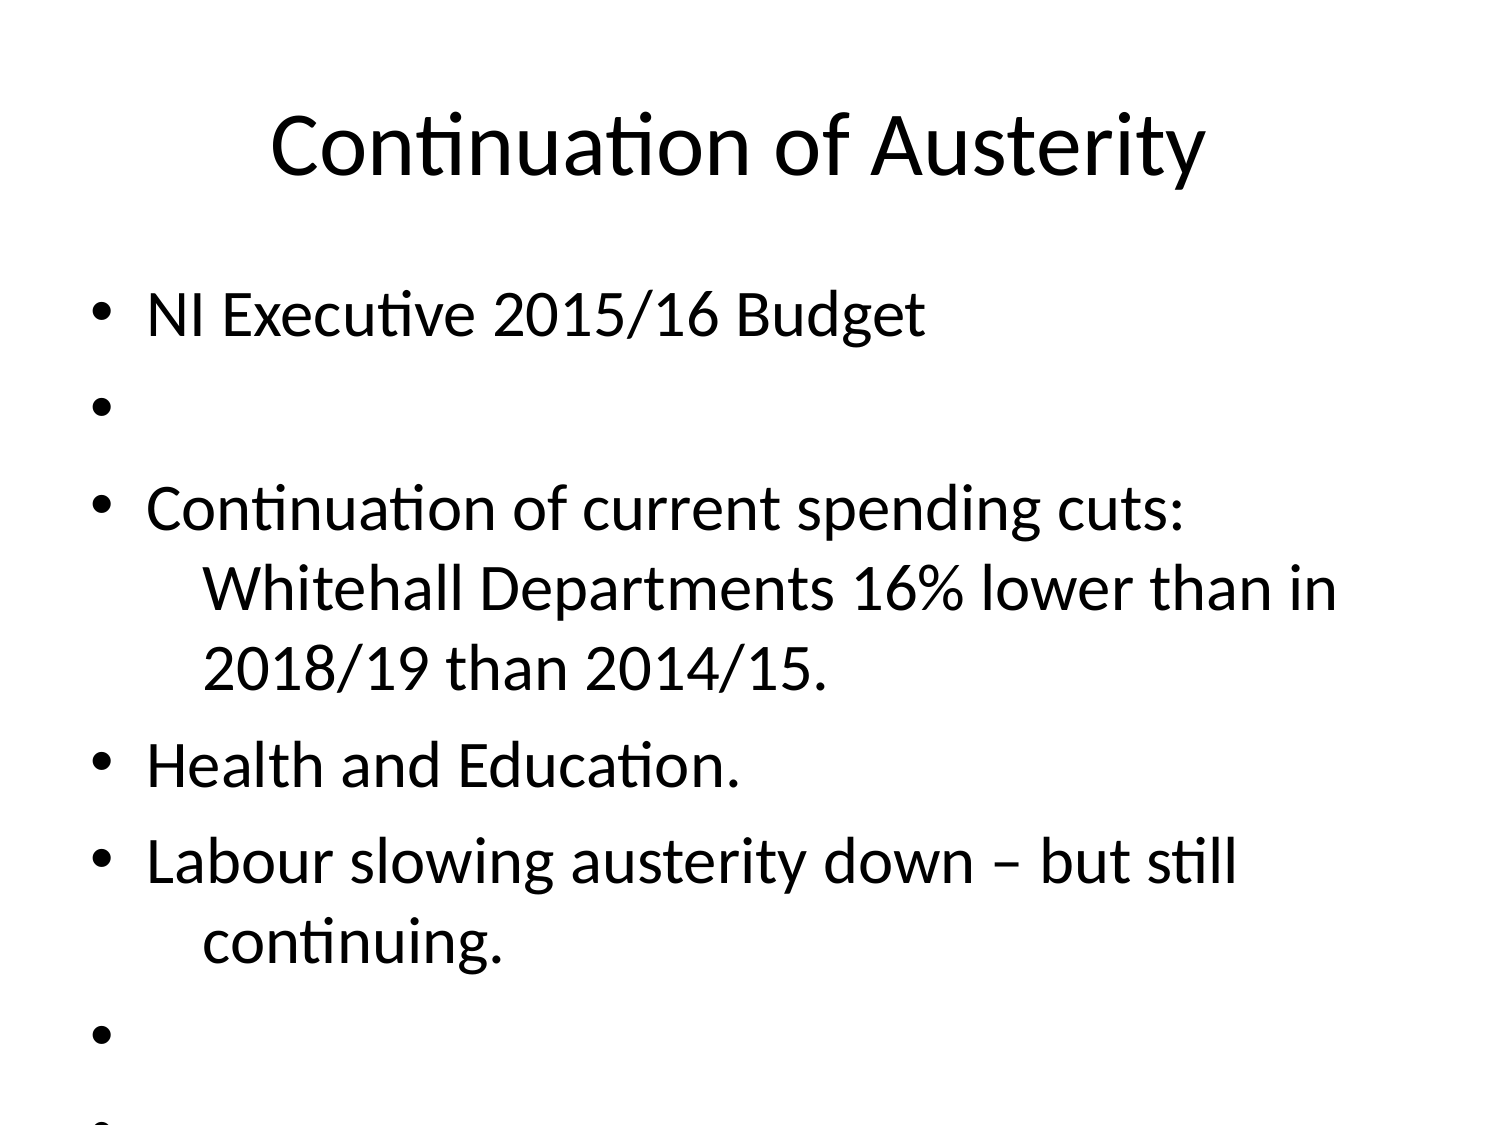

# Continuation of Austerity
NI Executive 2015/16 Budget
Continuation of current spending cuts: Whitehall Departments 16% lower than in 2018/19 than 2014/15.
Health and Education.
Labour slowing austerity down – but still continuing.